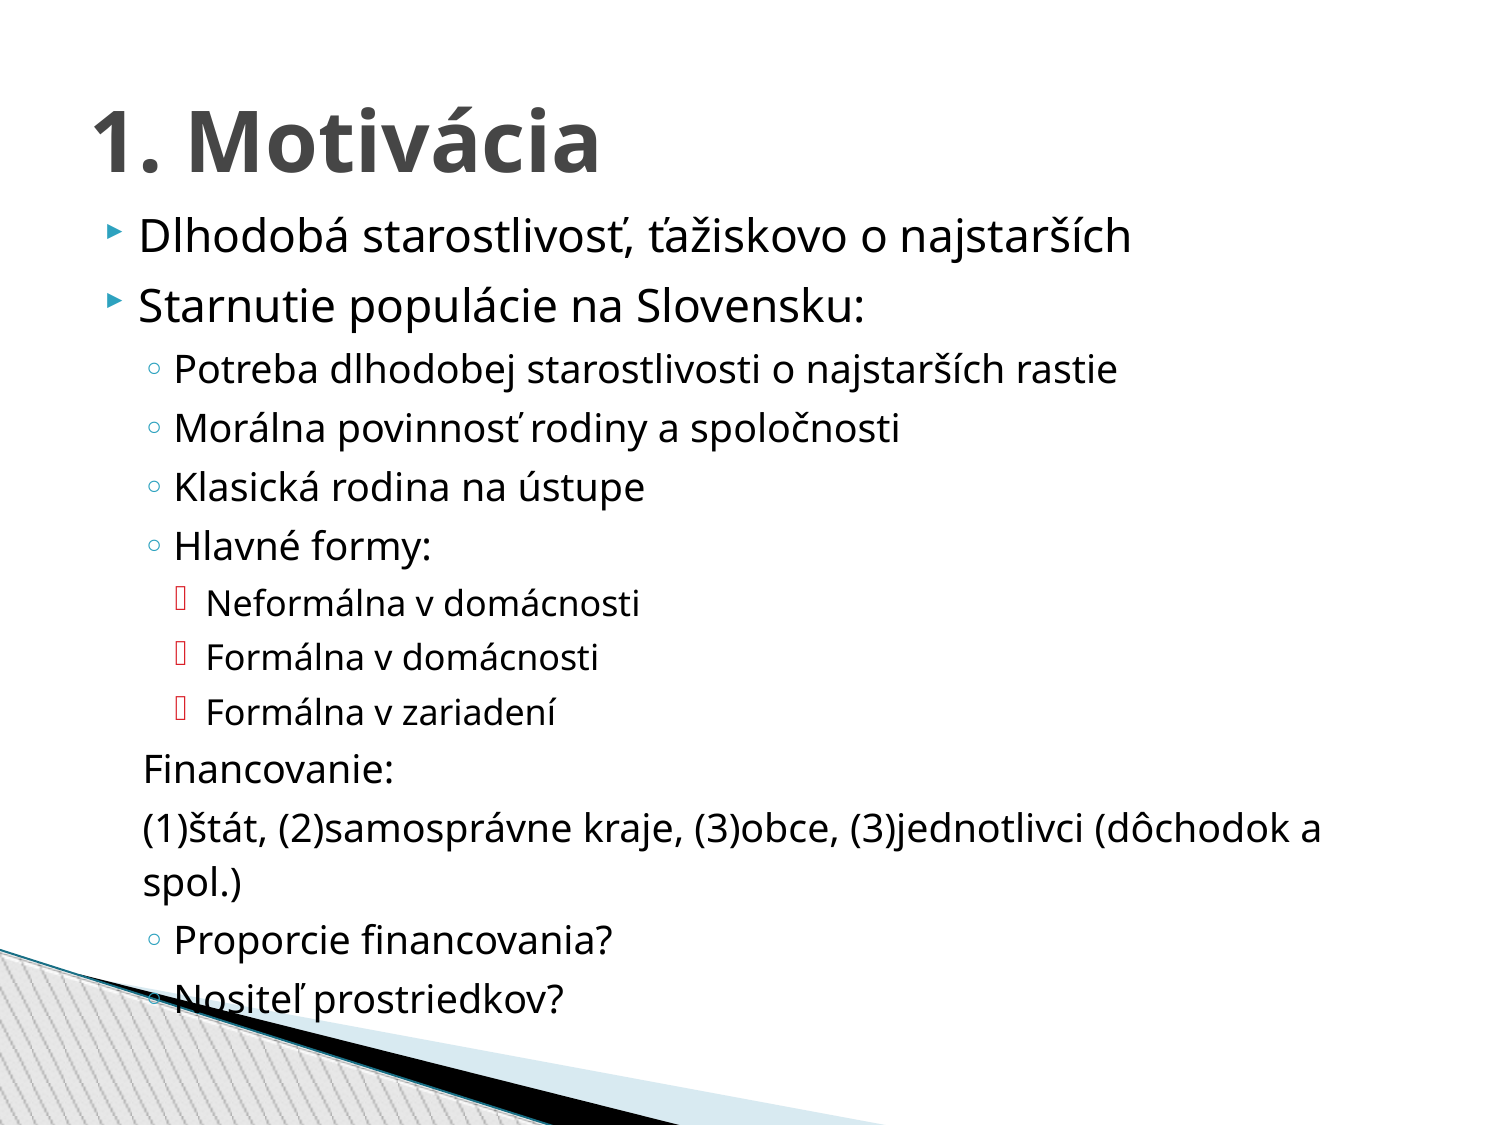

1. Motivácia
Dlhodobá starostlivosť, ťažiskovo o najstarších
Starnutie populácie na Slovensku:
Potreba dlhodobej starostlivosti o najstarších rastie
Morálna povinnosť rodiny a spoločnosti
Klasická rodina na ústupe
Hlavné formy:
Neformálna v domácnosti
Formálna v domácnosti
Formálna v zariadení
Financovanie:
(1)štát, (2)samosprávne kraje, (3)obce, (3)jednotlivci (dôchodok a spol.)
Proporcie financovania?
Nositeľ prostriedkov?